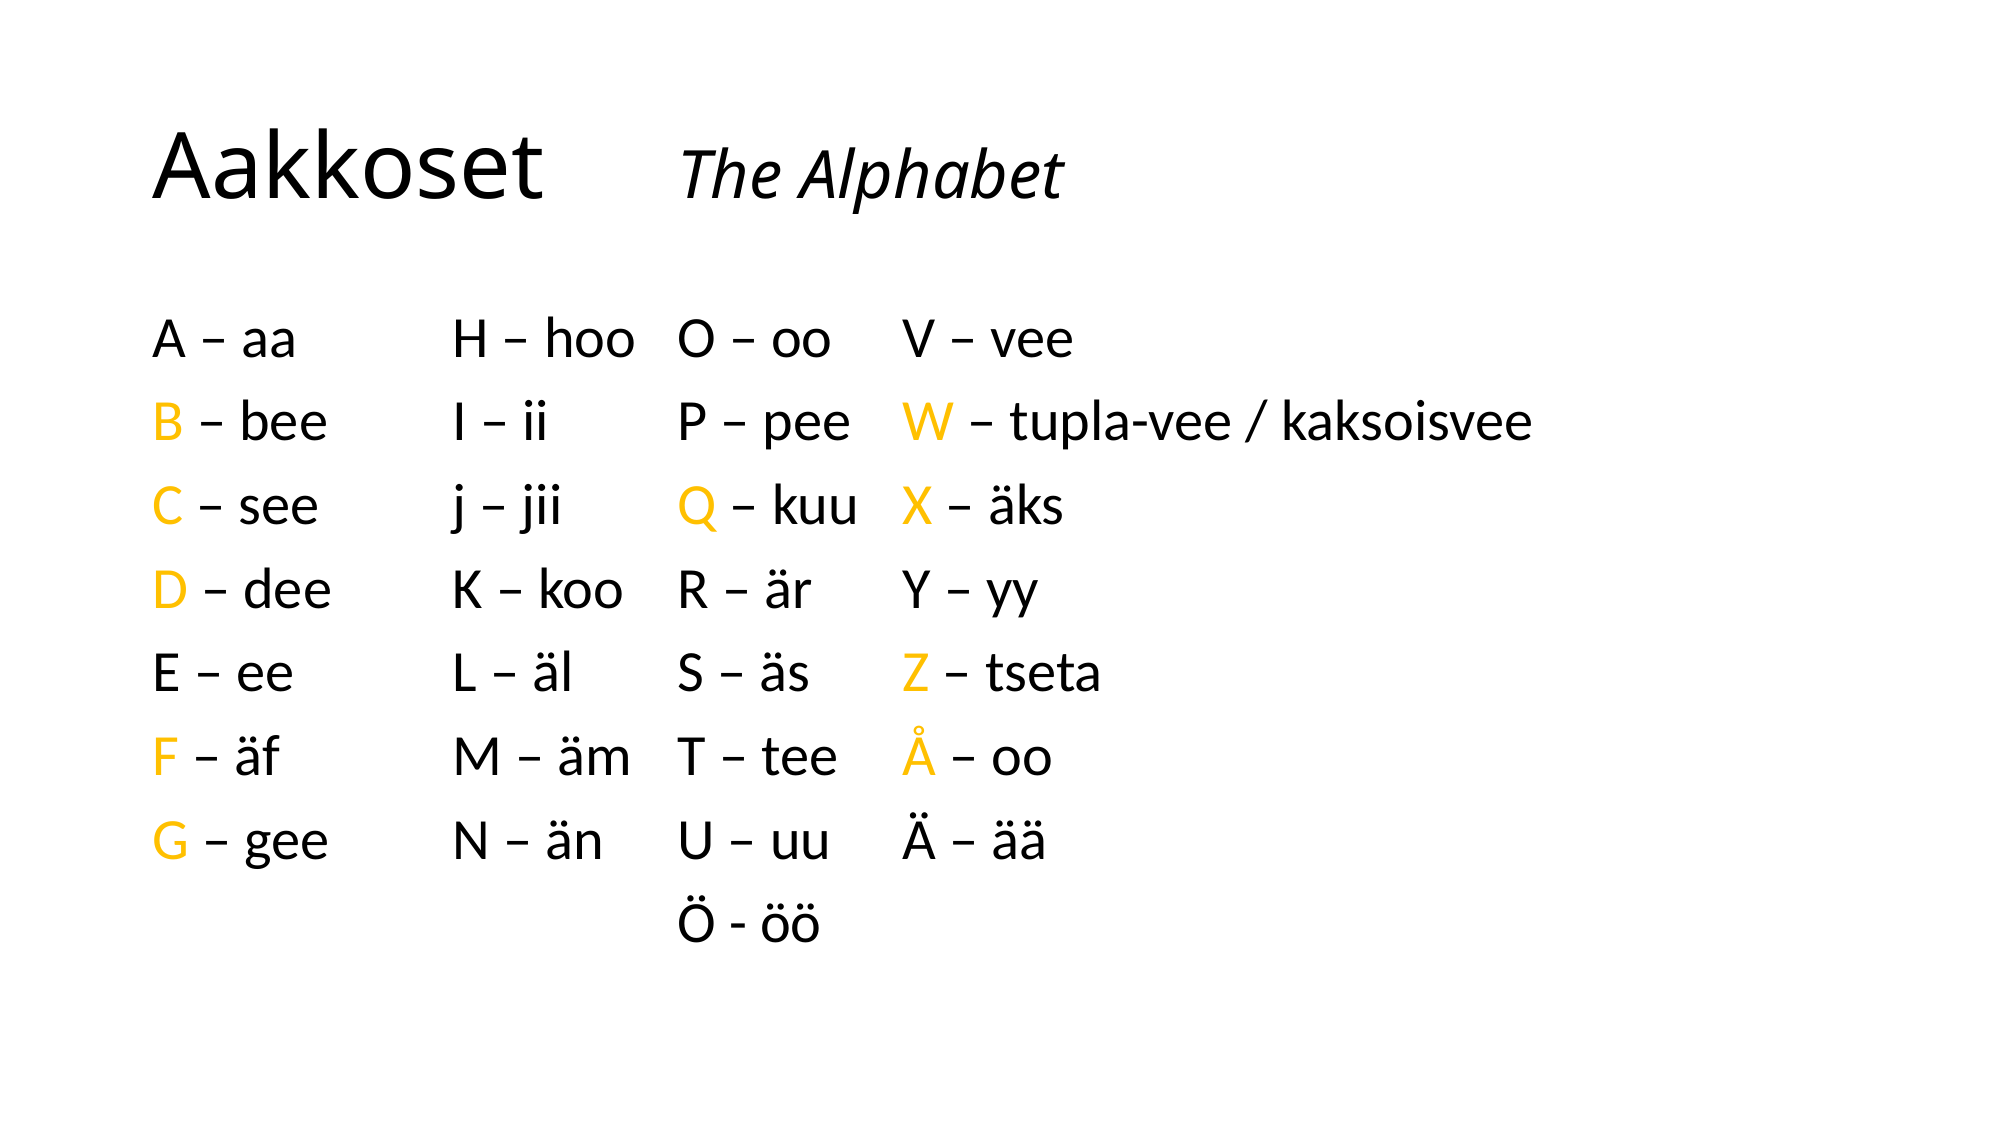

# Aakkoset		The Alphabet
A – aa			H – hoo	O – oo	V – vee
B – bee		I – ii		P – pee	W – tupla-vee / kaksoisvee
C – see		j – jii		Q – kuu	X – äks
D – dee		K – koo	R – är		Y – yy
E – ee			L – äl		S – äs 		Z – tseta
F – äf			M – äm	T – tee 	Å – oo
G – gee		N – än	U – uu	Ä – ää
							Ö - öö